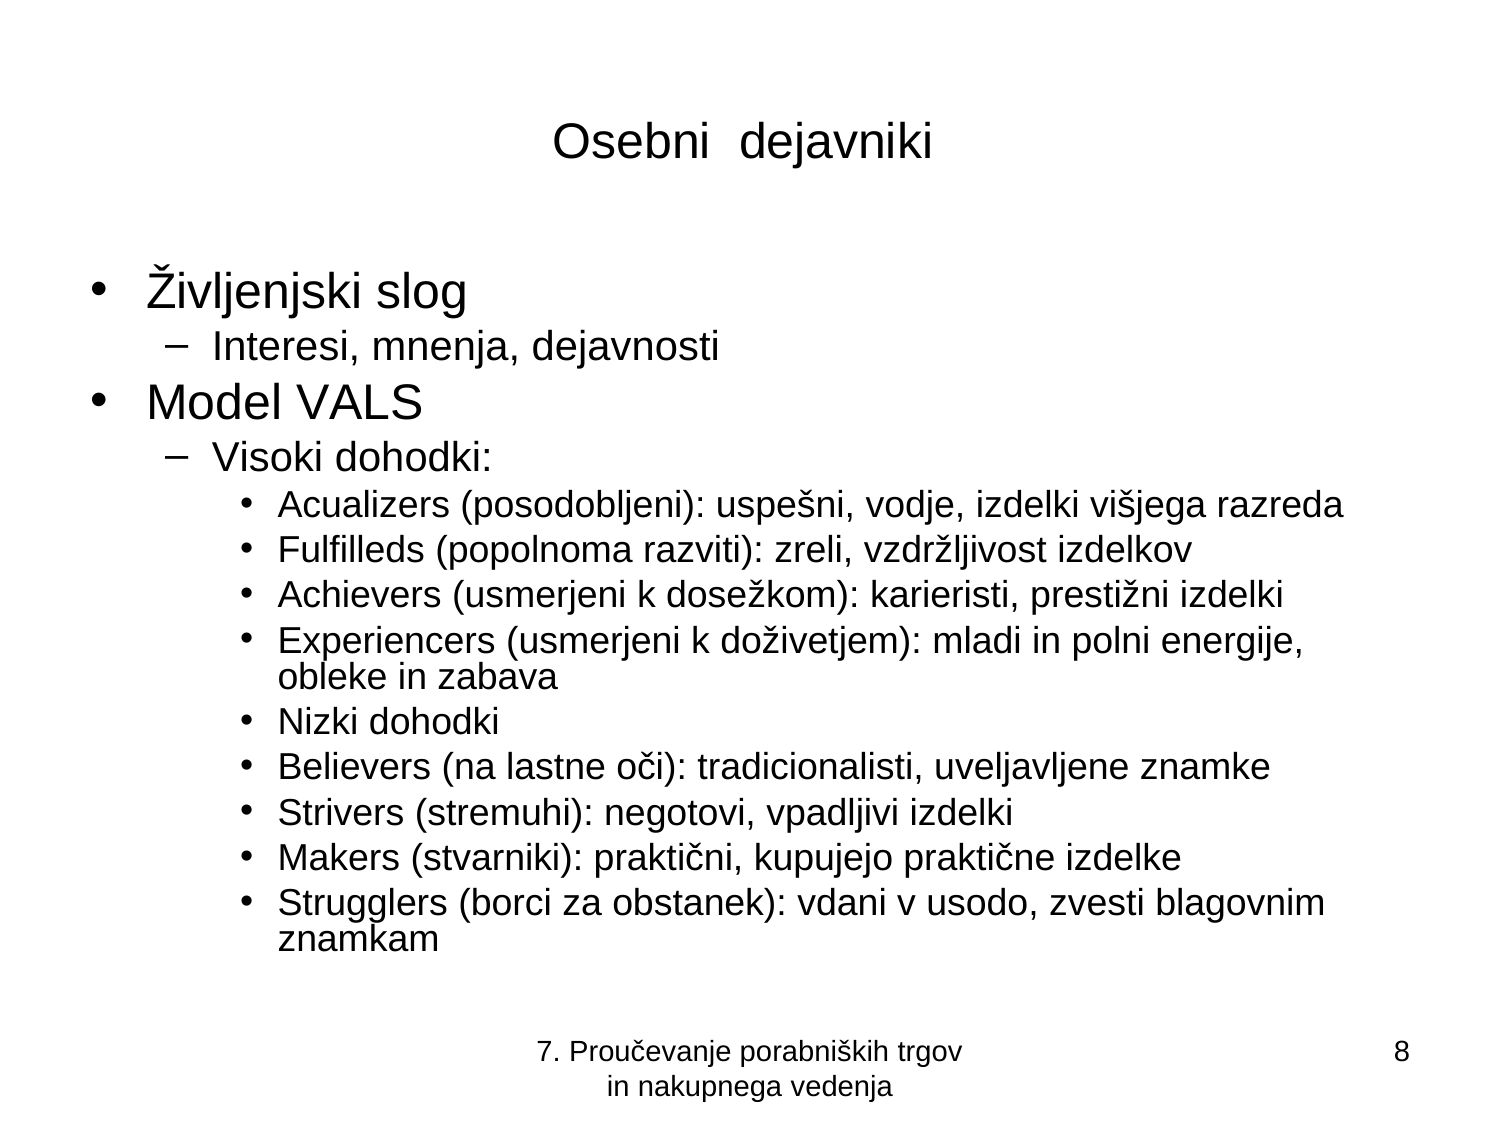

# Osebni dejavniki
Življenjski slog
Interesi, mnenja, dejavnosti
Model VALS
Visoki dohodki:
Acualizers (posodobljeni): uspešni, vodje, izdelki višjega razreda
Fulfilleds (popolnoma razviti): zreli, vzdržljivost izdelkov
Achievers (usmerjeni k dosežkom): karieristi, prestižni izdelki
Experiencers (usmerjeni k doživetjem): mladi in polni energije, obleke in zabava
Nizki dohodki
Believers (na lastne oči): tradicionalisti, uveljavljene znamke
Strivers (stremuhi): negotovi, vpadljivi izdelki
Makers (stvarniki): praktični, kupujejo praktične izdelke
Strugglers (borci za obstanek): vdani v usodo, zvesti blagovnim znamkam
7. Proučevanje porabniških trgov in nakupnega vedenja